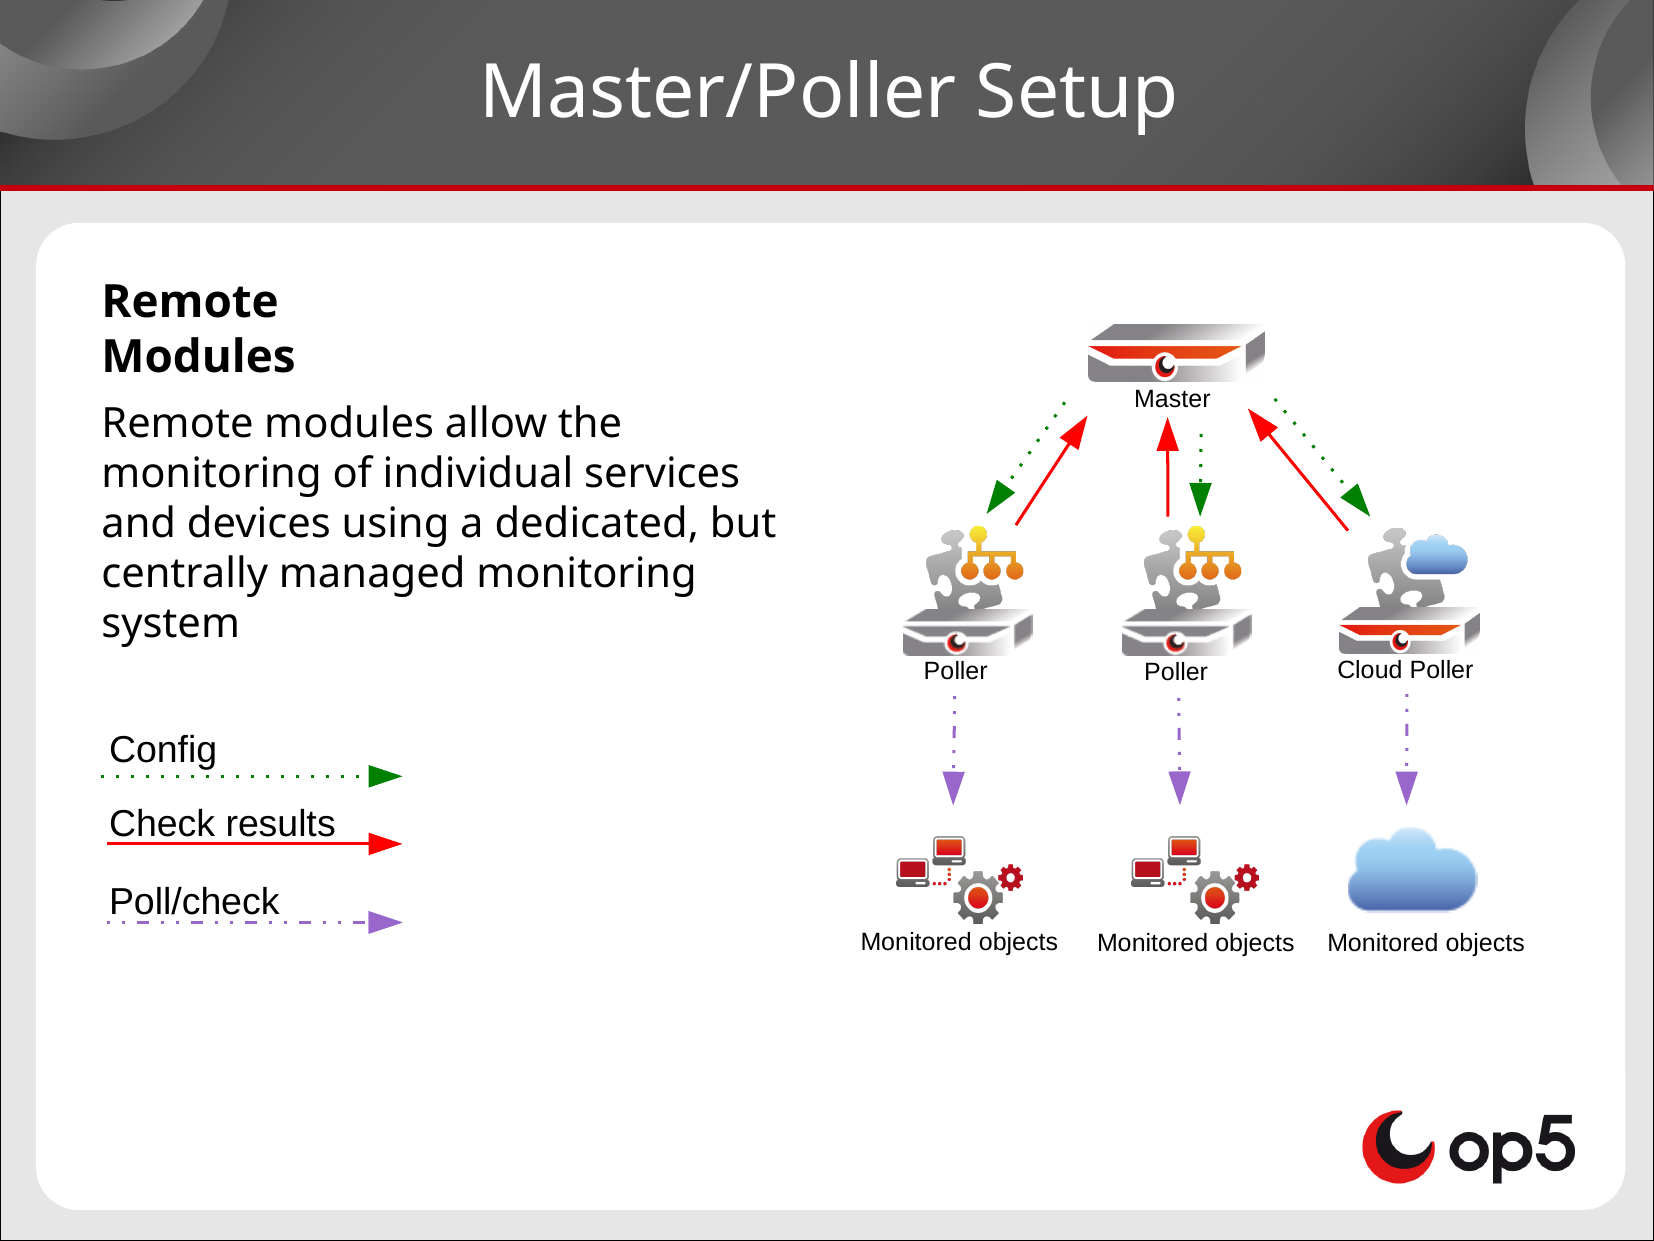

# Master/Poller Setup
Remote Modules
Master
Remote modules allow the monitoring of individual services and devices using a dedicated, but centrally managed monitoring system
Cloud Poller
Poller
Poller
Config
Check results
Poll/check
Monitored objects
Monitored objects
Monitored objects